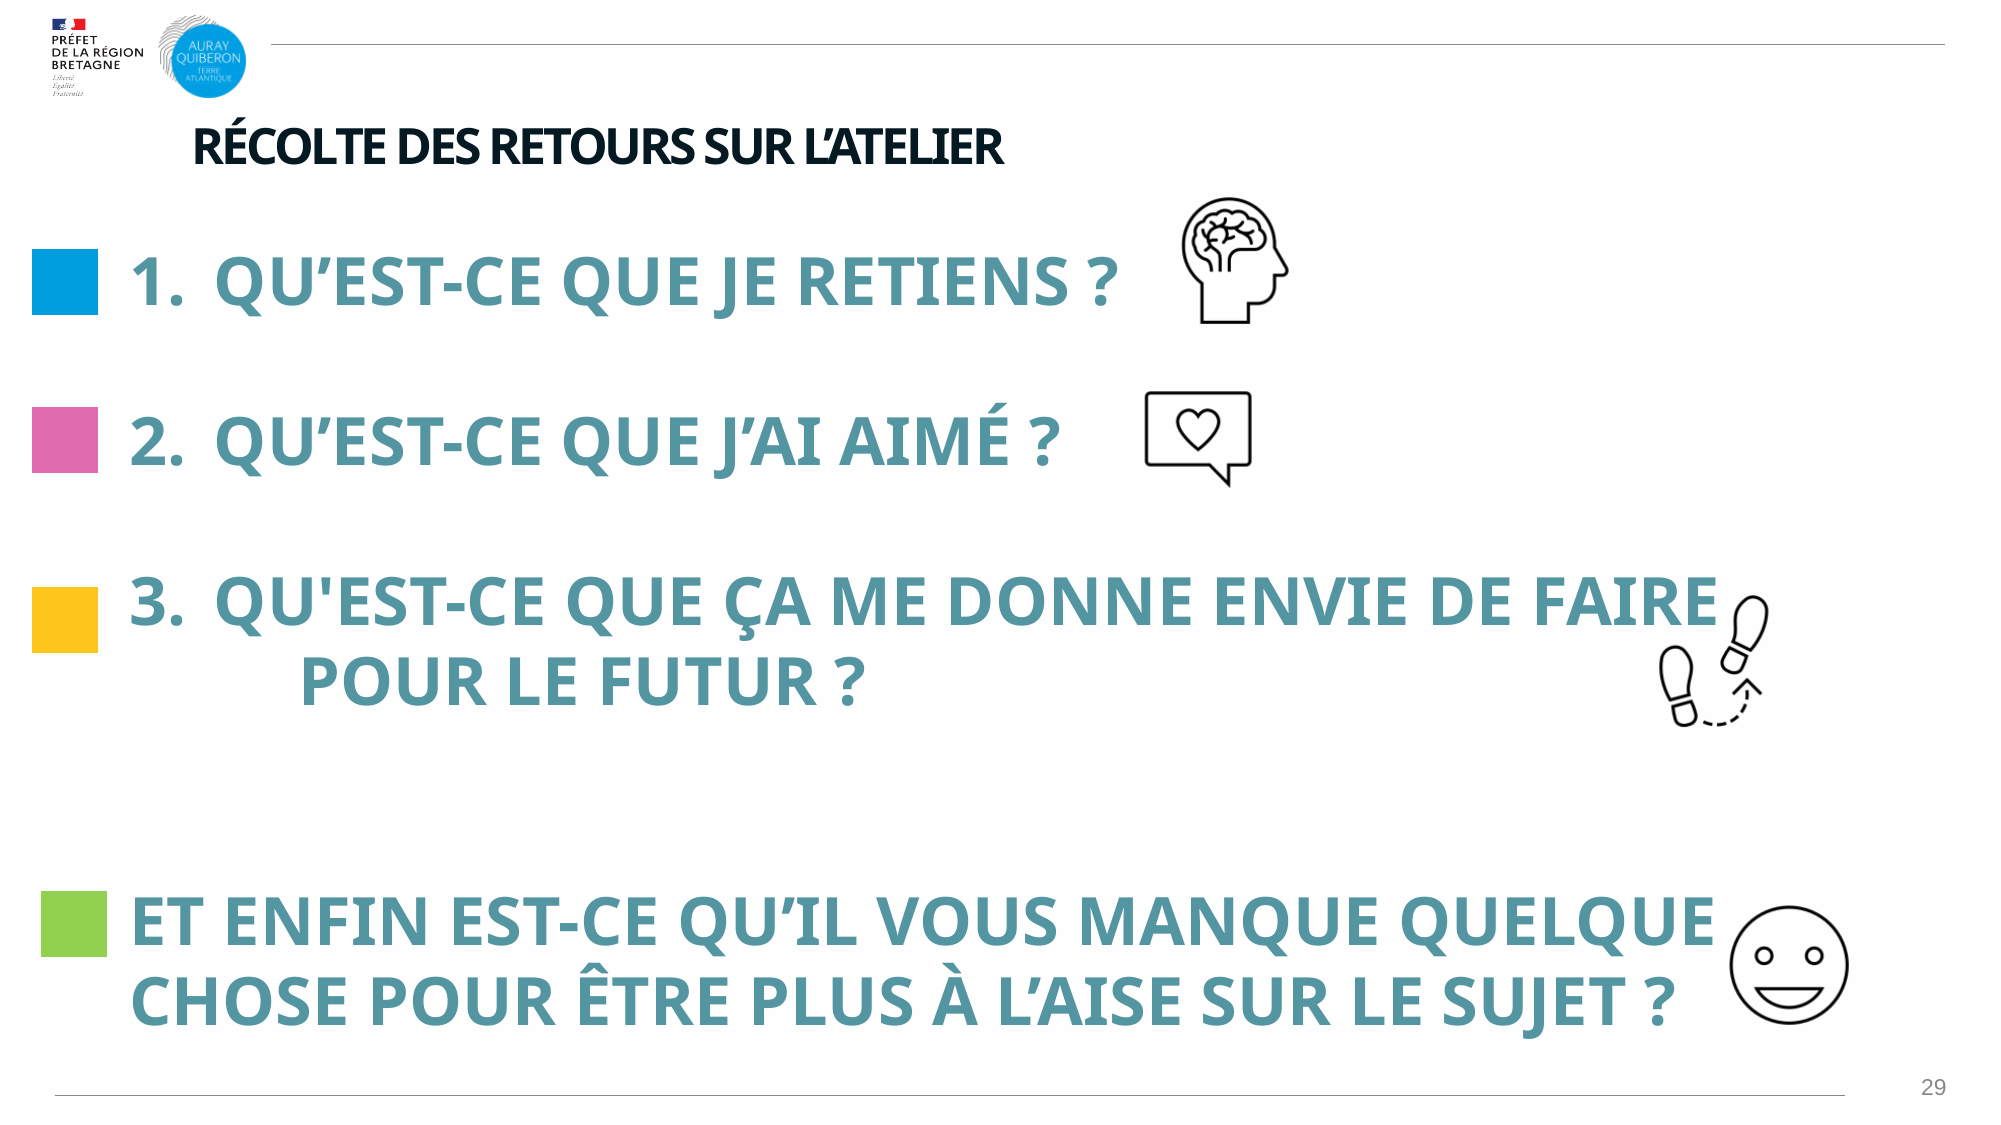

RÉCOLTE DES RETOURS SUR L’ATELIER
QU’EST-CE QUE JE RETIENS ?
QU’EST-CE QUE J’AI AIMÉ ?
QU'EST-CE QUE ÇA ME DONNE ENVIE DE FAIRE POUR LE FUTUR ?
ET ENFIN EST-CE QU’IL VOUS MANQUE QUELQUE CHOSE POUR ÊTRE PLUS À L’AISE SUR LE SUJET ?